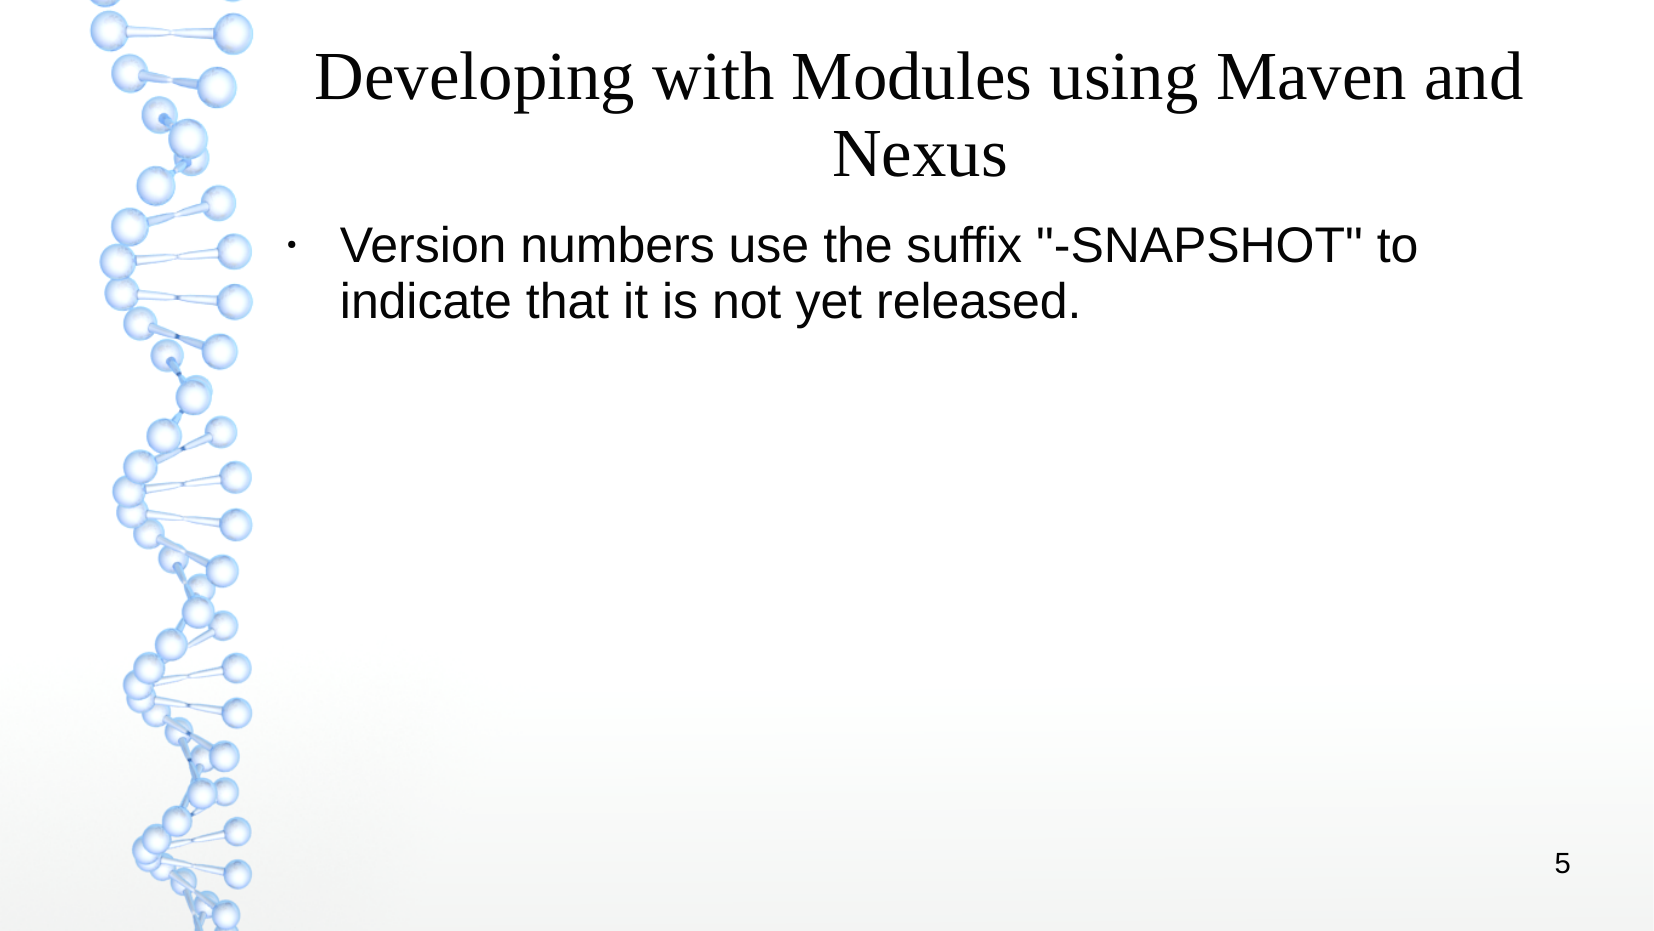

# Developing with Modules using Maven and Nexus
Version numbers use the suffix "-SNAPSHOT" to indicate that it is not yet released.
5